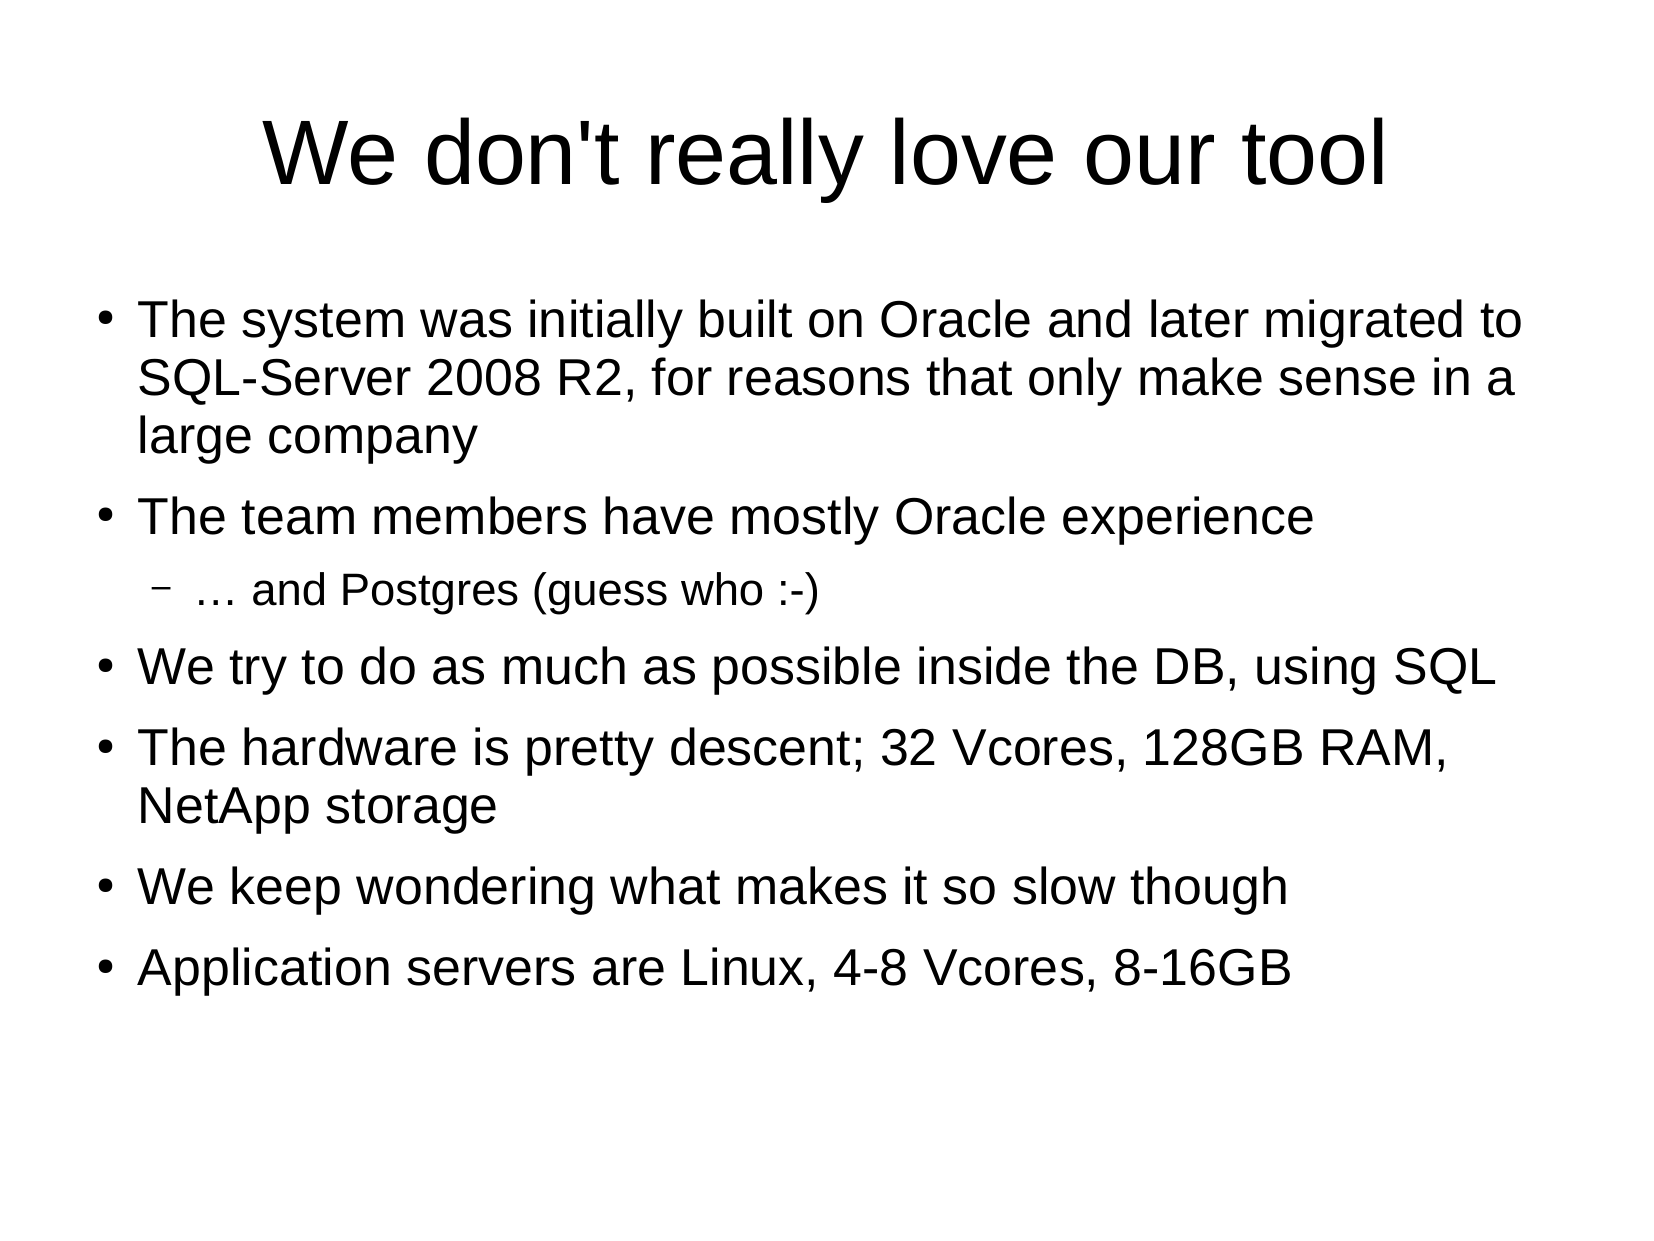

# We don't really love our tool
The system was initially built on Oracle and later migrated to SQL-Server 2008 R2, for reasons that only make sense in a large company
The team members have mostly Oracle experience
… and Postgres (guess who :-)
We try to do as much as possible inside the DB, using SQL
The hardware is pretty descent; 32 Vcores, 128GB RAM, NetApp storage
We keep wondering what makes it so slow though
Application servers are Linux, 4-8 Vcores, 8-16GB